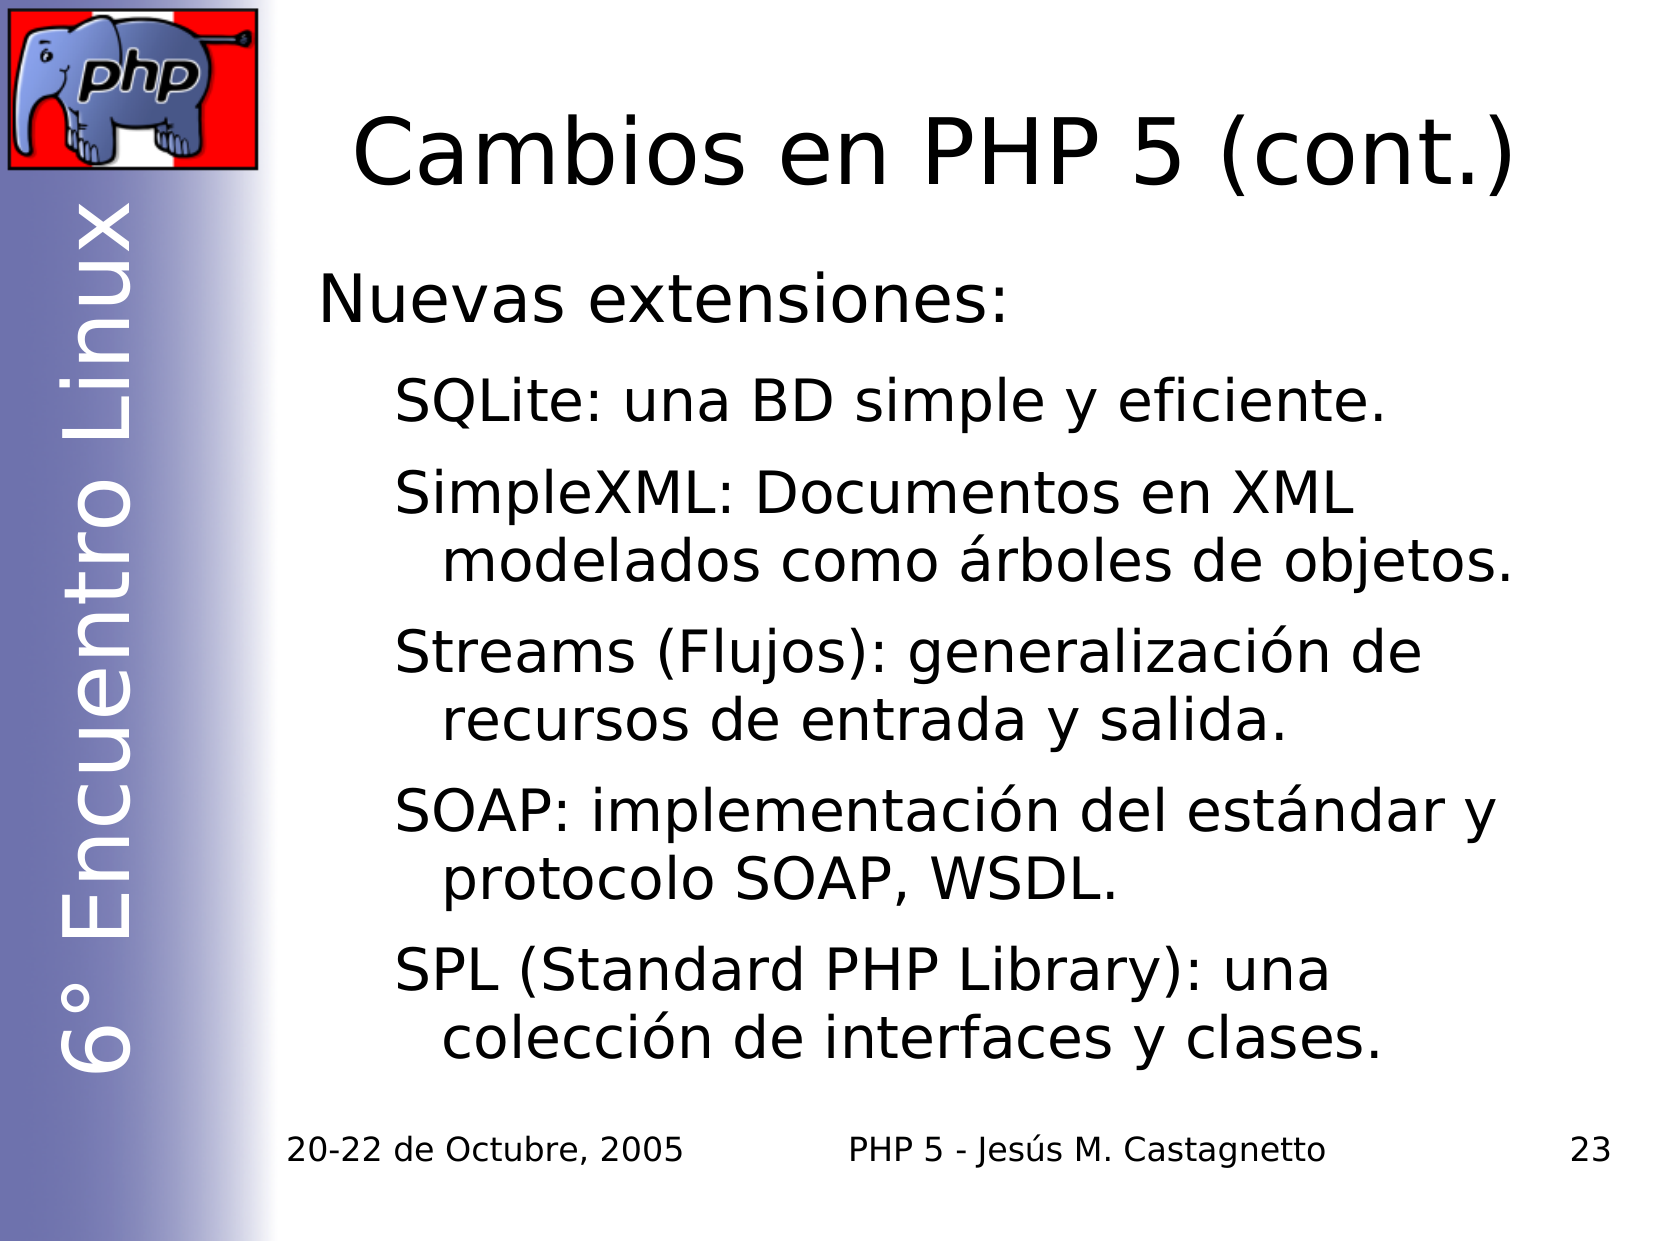

# Cambios en PHP 5 (cont.)
Nuevas extensiones:
SQLite: una BD simple y eficiente.
SimpleXML: Documentos en XML modelados como árboles de objetos.
Streams (Flujos): generalización de recursos de entrada y salida.
SOAP: implementación del estándar y protocolo SOAP, WSDL.
SPL (Standard PHP Library): una colección de interfaces y clases.
20-22 de Octubre, 2005
PHP 5 - Jesús M. Castagnetto
23